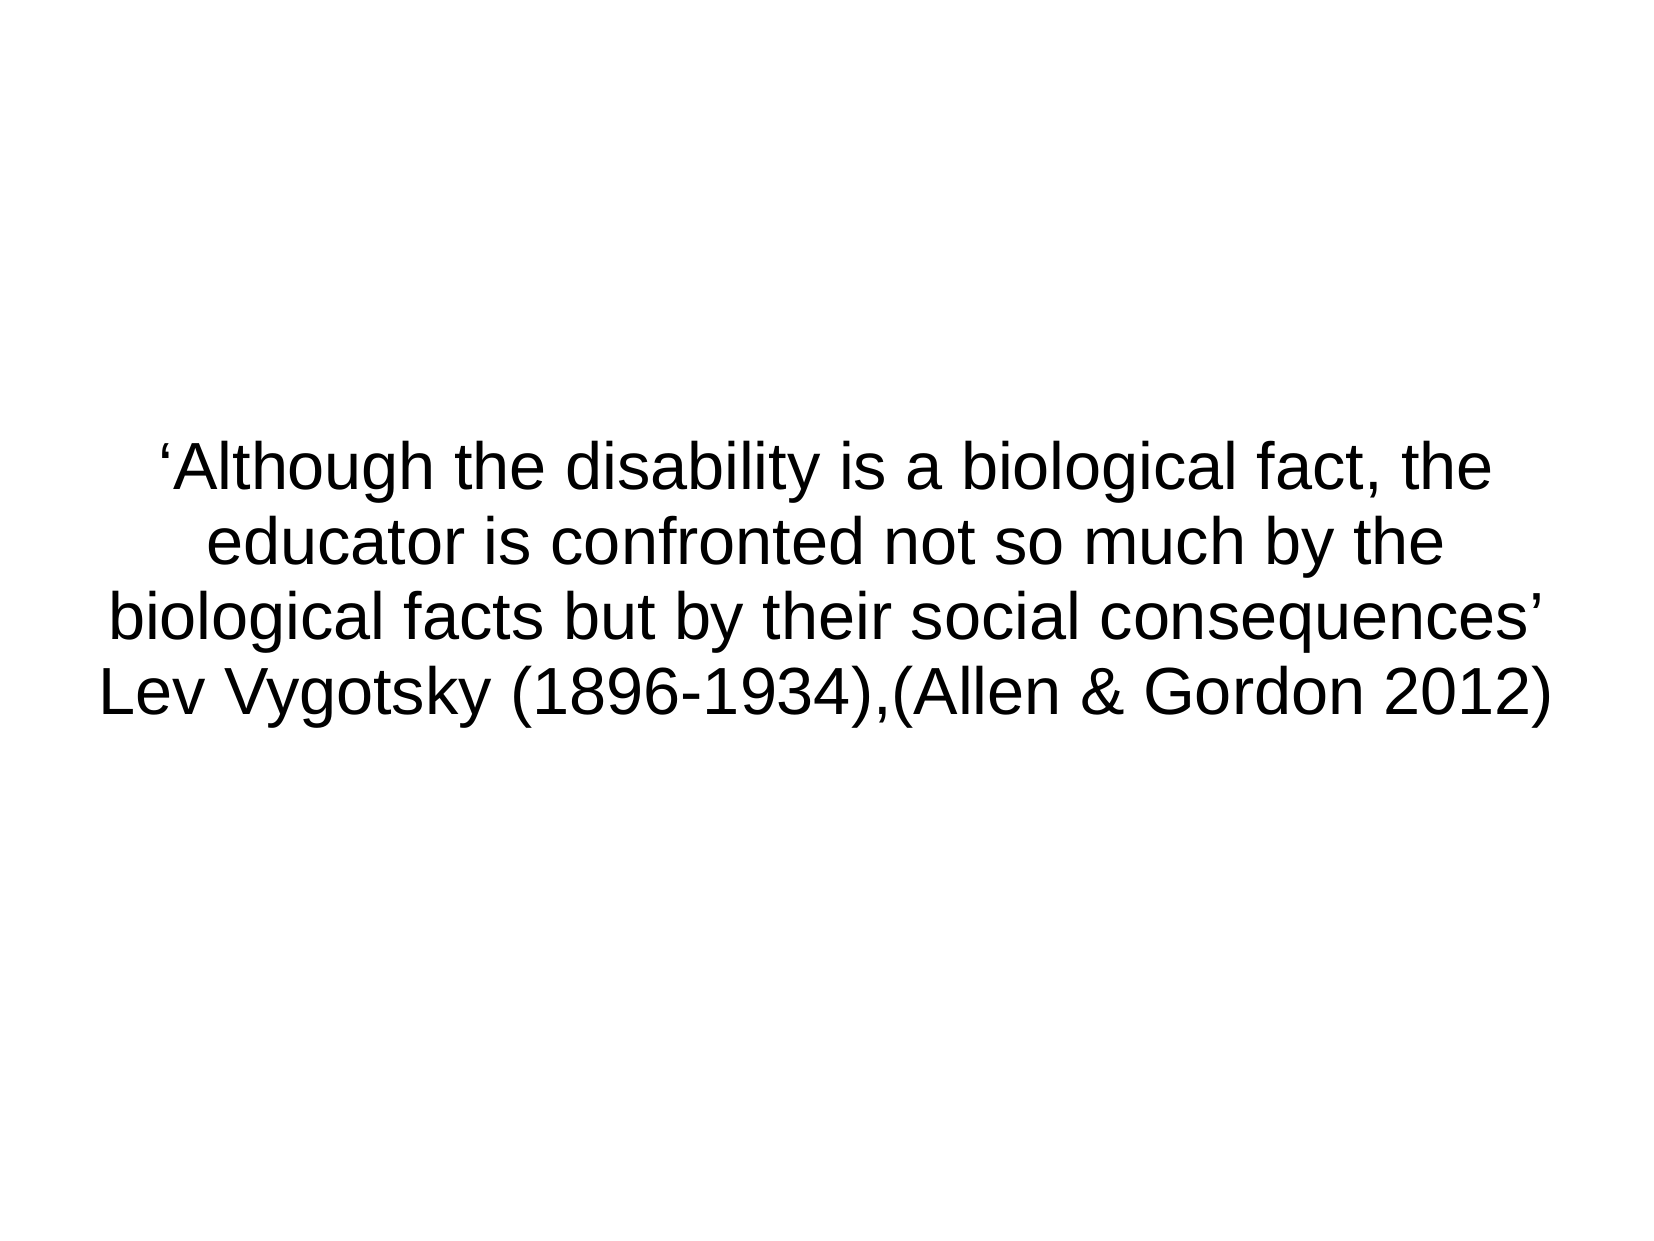

# ‘Although the disability is a biological fact, the educator is confronted not so much by the biological facts but by their social consequences’
Lev Vygotsky (1896-1934),(Allen & Gordon 2012)